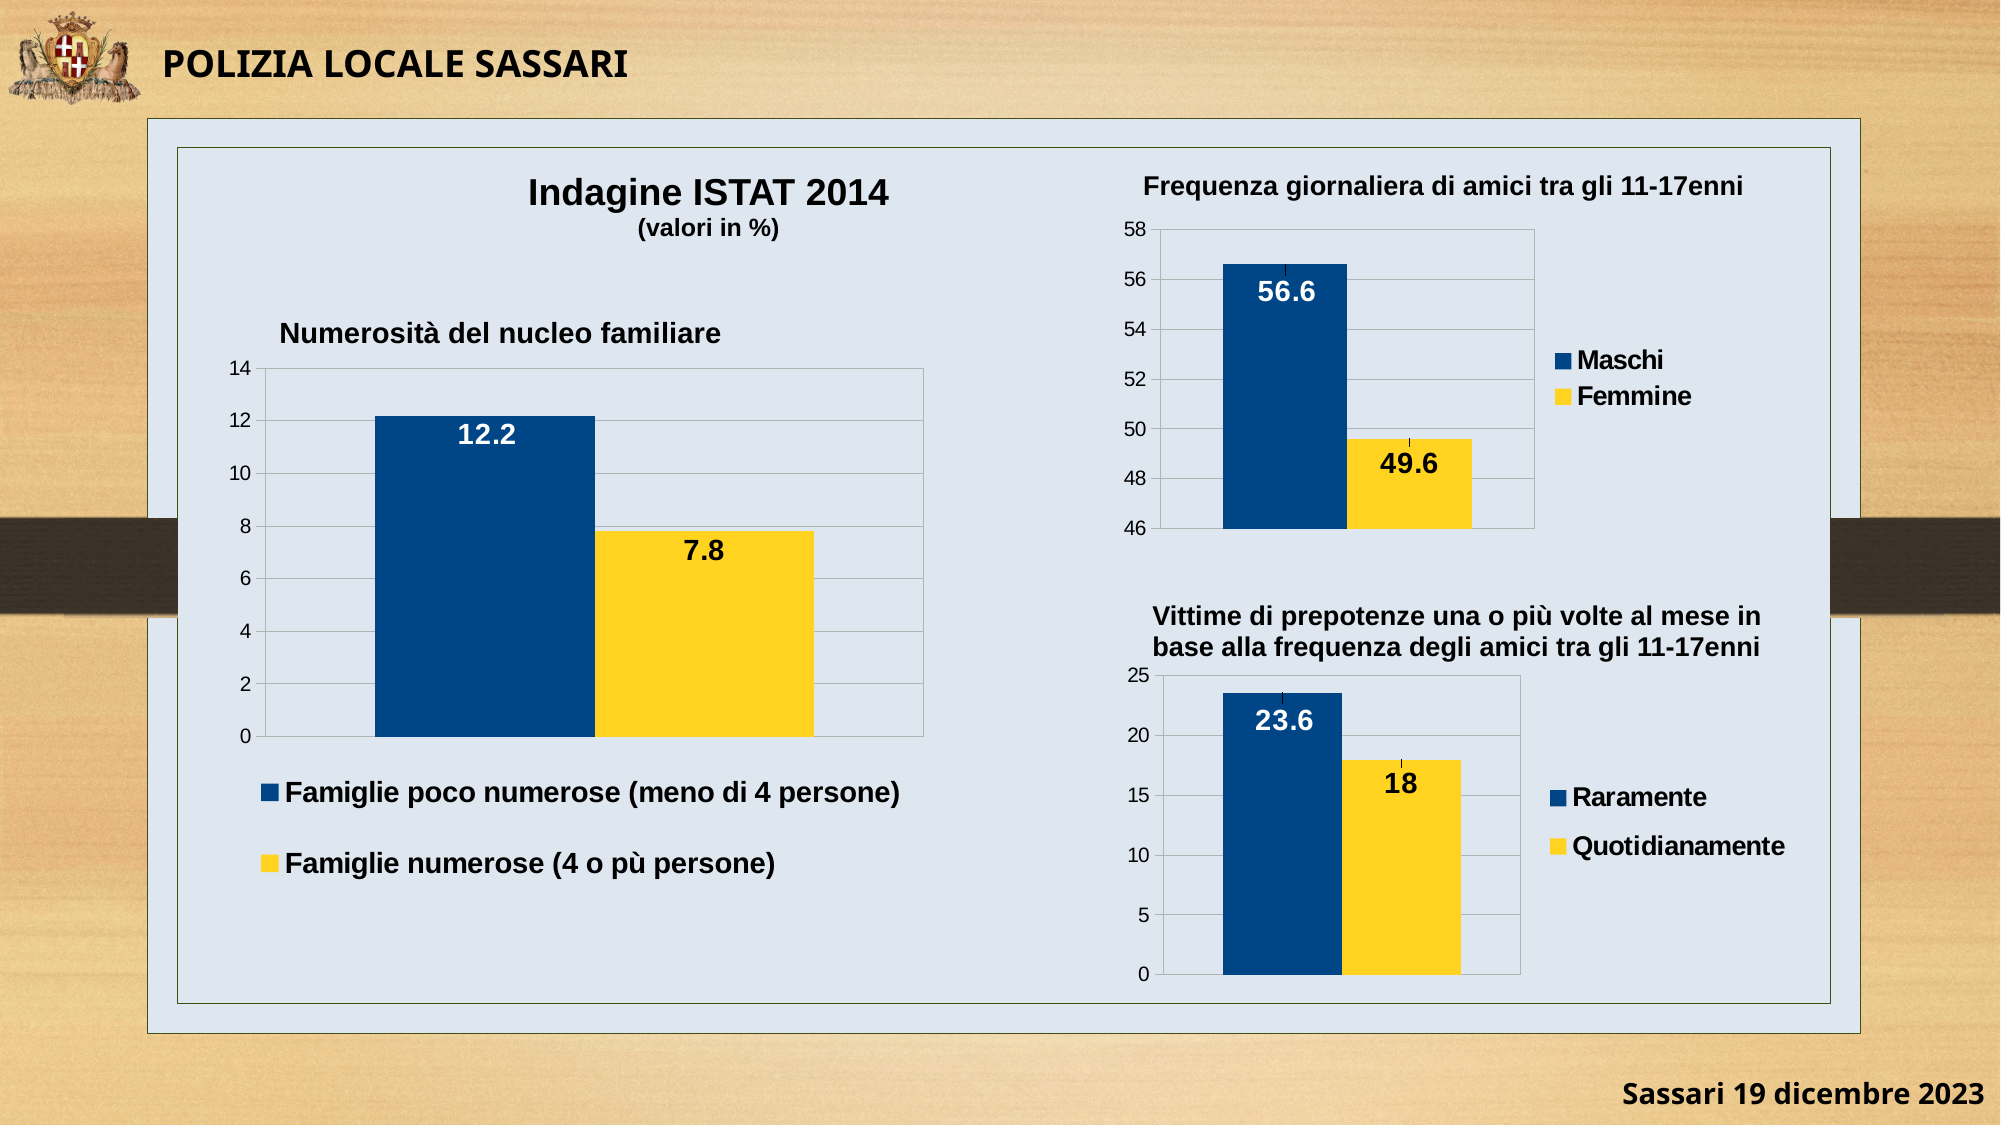

POLIZIA LOCALE SASSARI
Indagine ISTAT 2014
(valori in %)
Frequenza giornaliera di amici tra gli 11-17enni
### Chart
| Category | Maschi | Femmine |
|---|---|---|
| Riga 1 | 56.6 | 49.6 |Numerosità del nucleo familiare
### Chart
| Category | Famiglie poco numerose (meno di 4 persone) | Famiglie numerose (4 o pù persone) |
|---|---|---|
| Riga 1 | 12.2 | 7.8 |
Vittime di prepotenze una o più volte al mese in base alla frequenza degli amici tra gli 11-17enni
### Chart
| Category | Raramente | Quotidianamente |
|---|---|---|
| Riga 1 | 23.6 | 18.0 |
Sassari 19 dicembre 2023